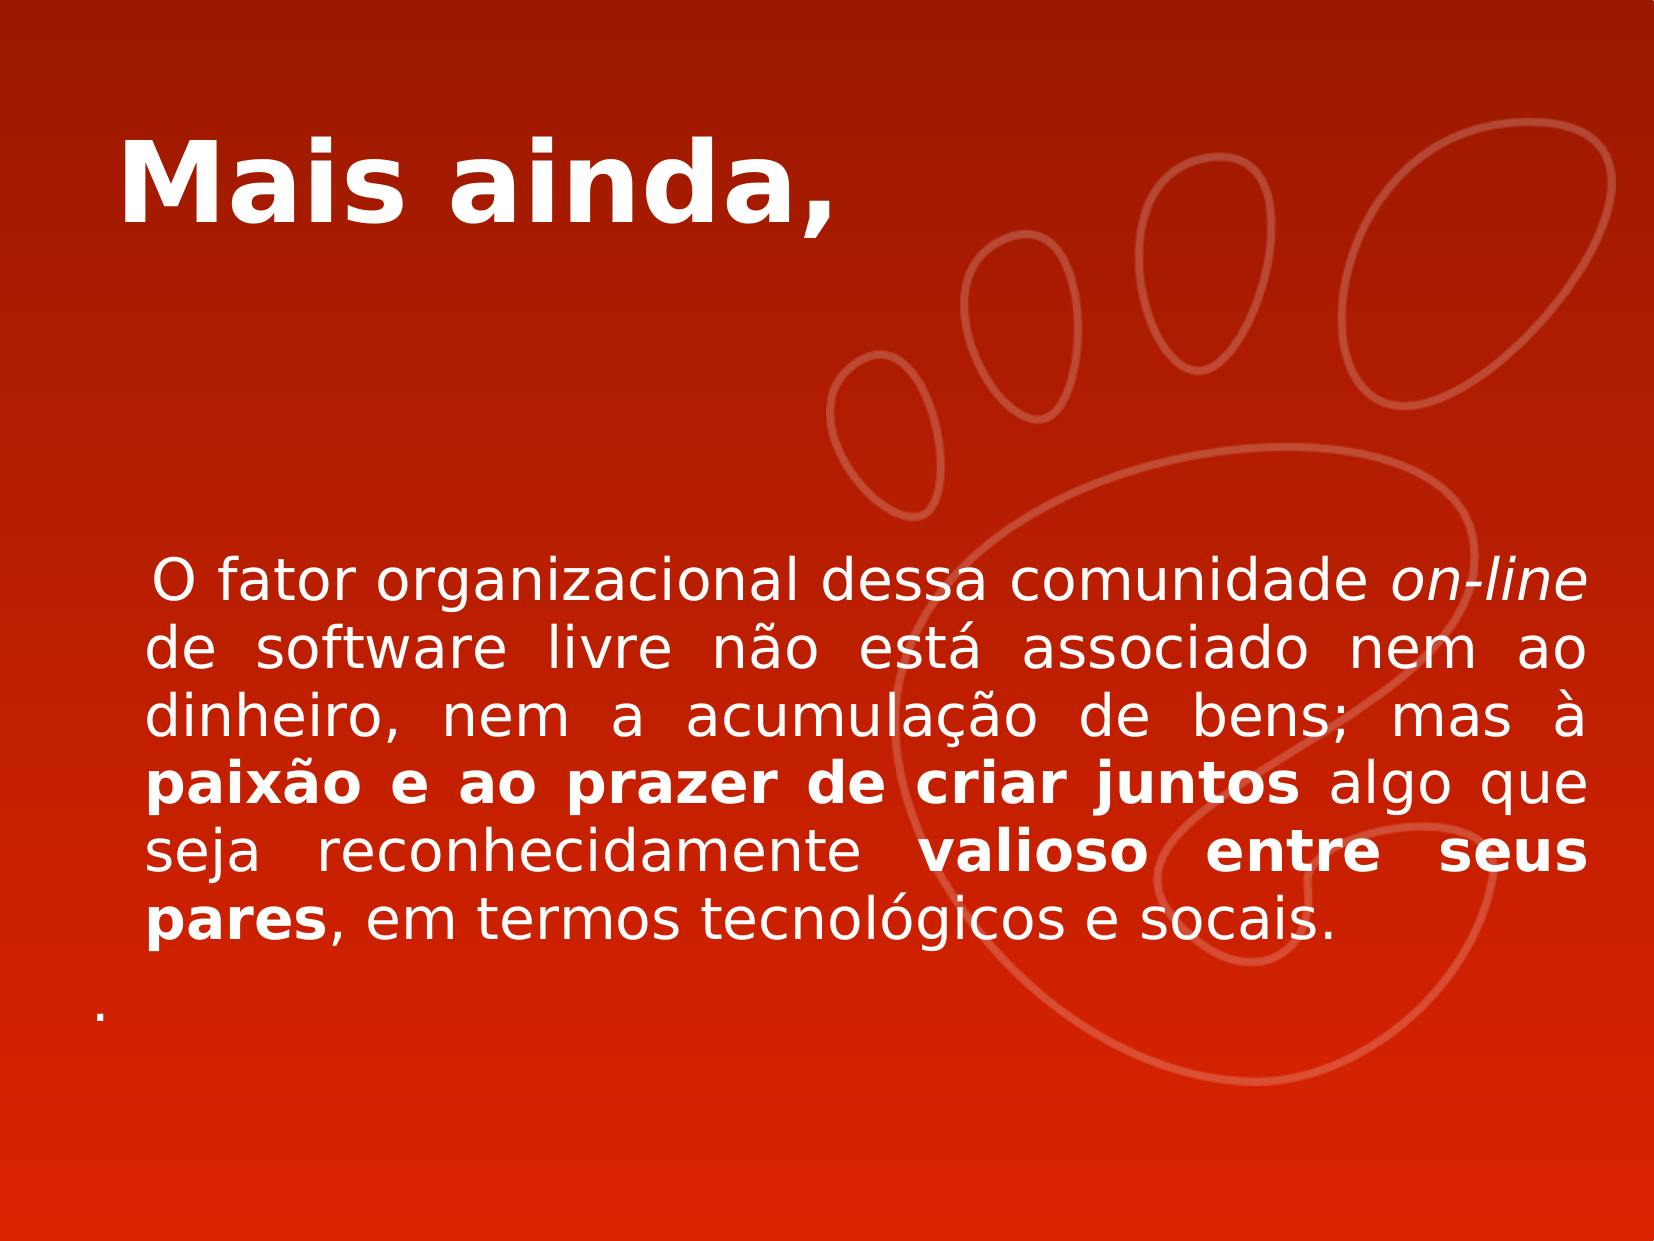

# Mais ainda,
 O fator organizacional dessa comunidade on-line de software livre não está associado nem ao dinheiro, nem a acumulação de bens; mas à paixão e ao prazer de criar juntos algo que seja reconhecidamente valioso entre seus pares, em termos tecnológicos e socais.
.